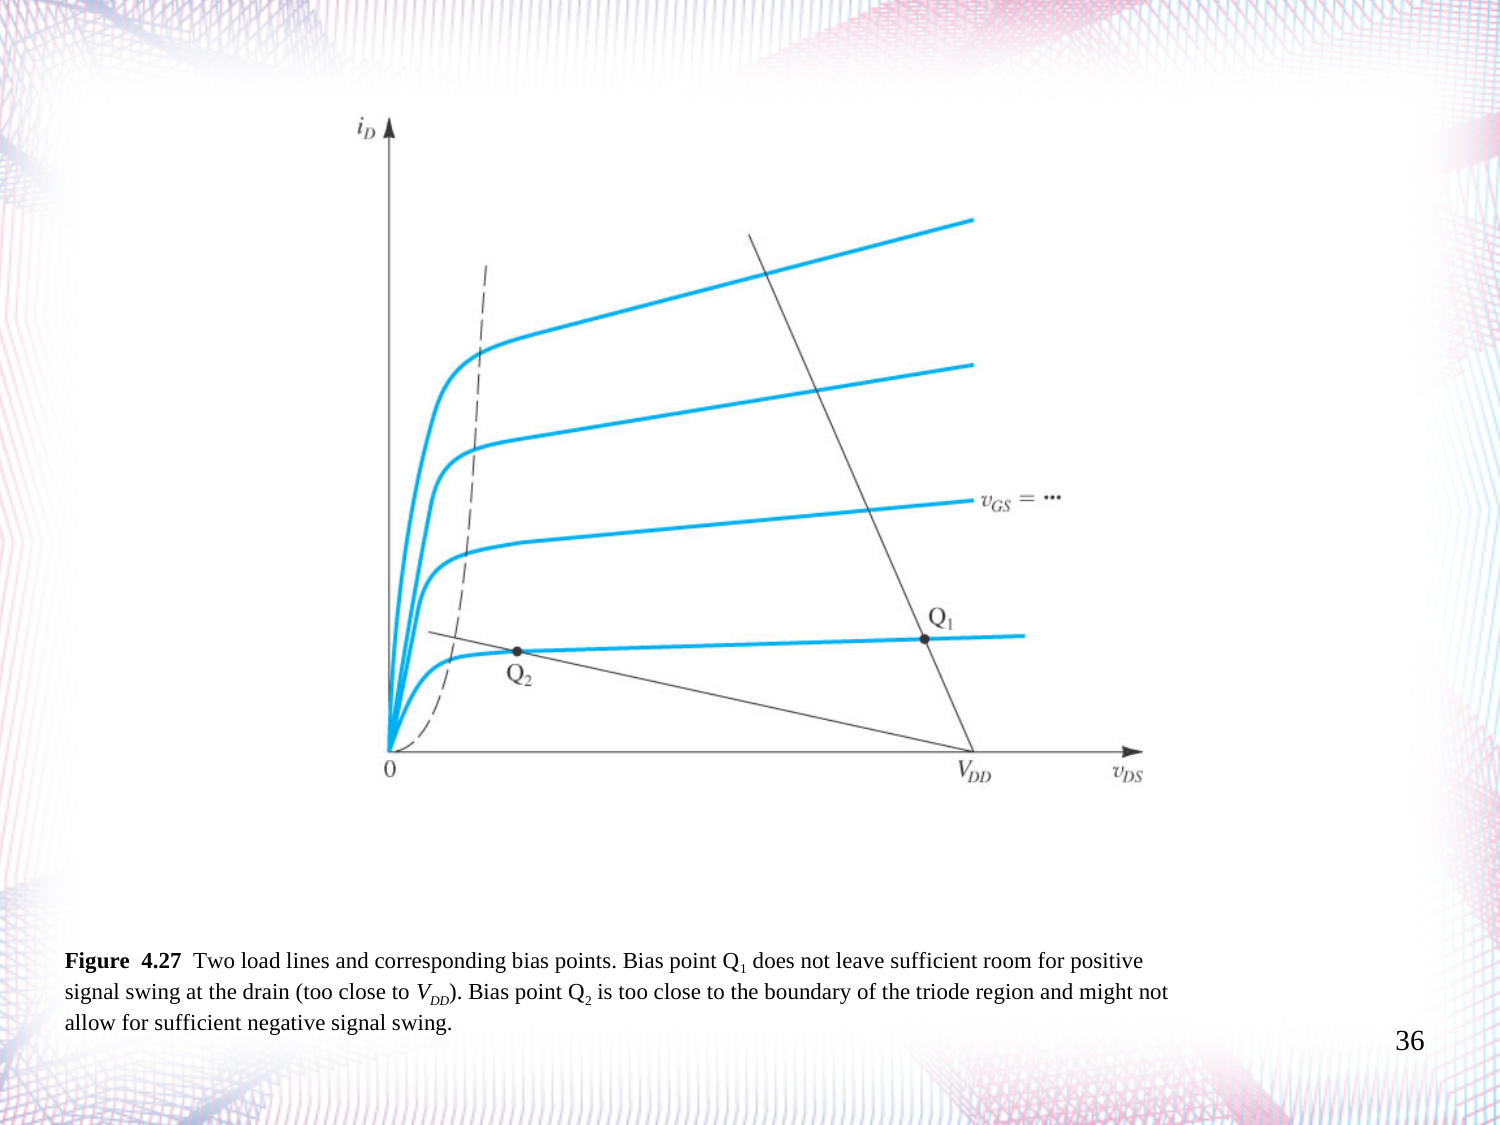

Figure 4.27 Two load lines and corresponding bias points. Bias point Q1 does not leave sufficient room for positive signal swing at the drain (too close to VDD). Bias point Q2 is too close to the boundary of the triode region and might not allow for sufficient negative signal swing.
36